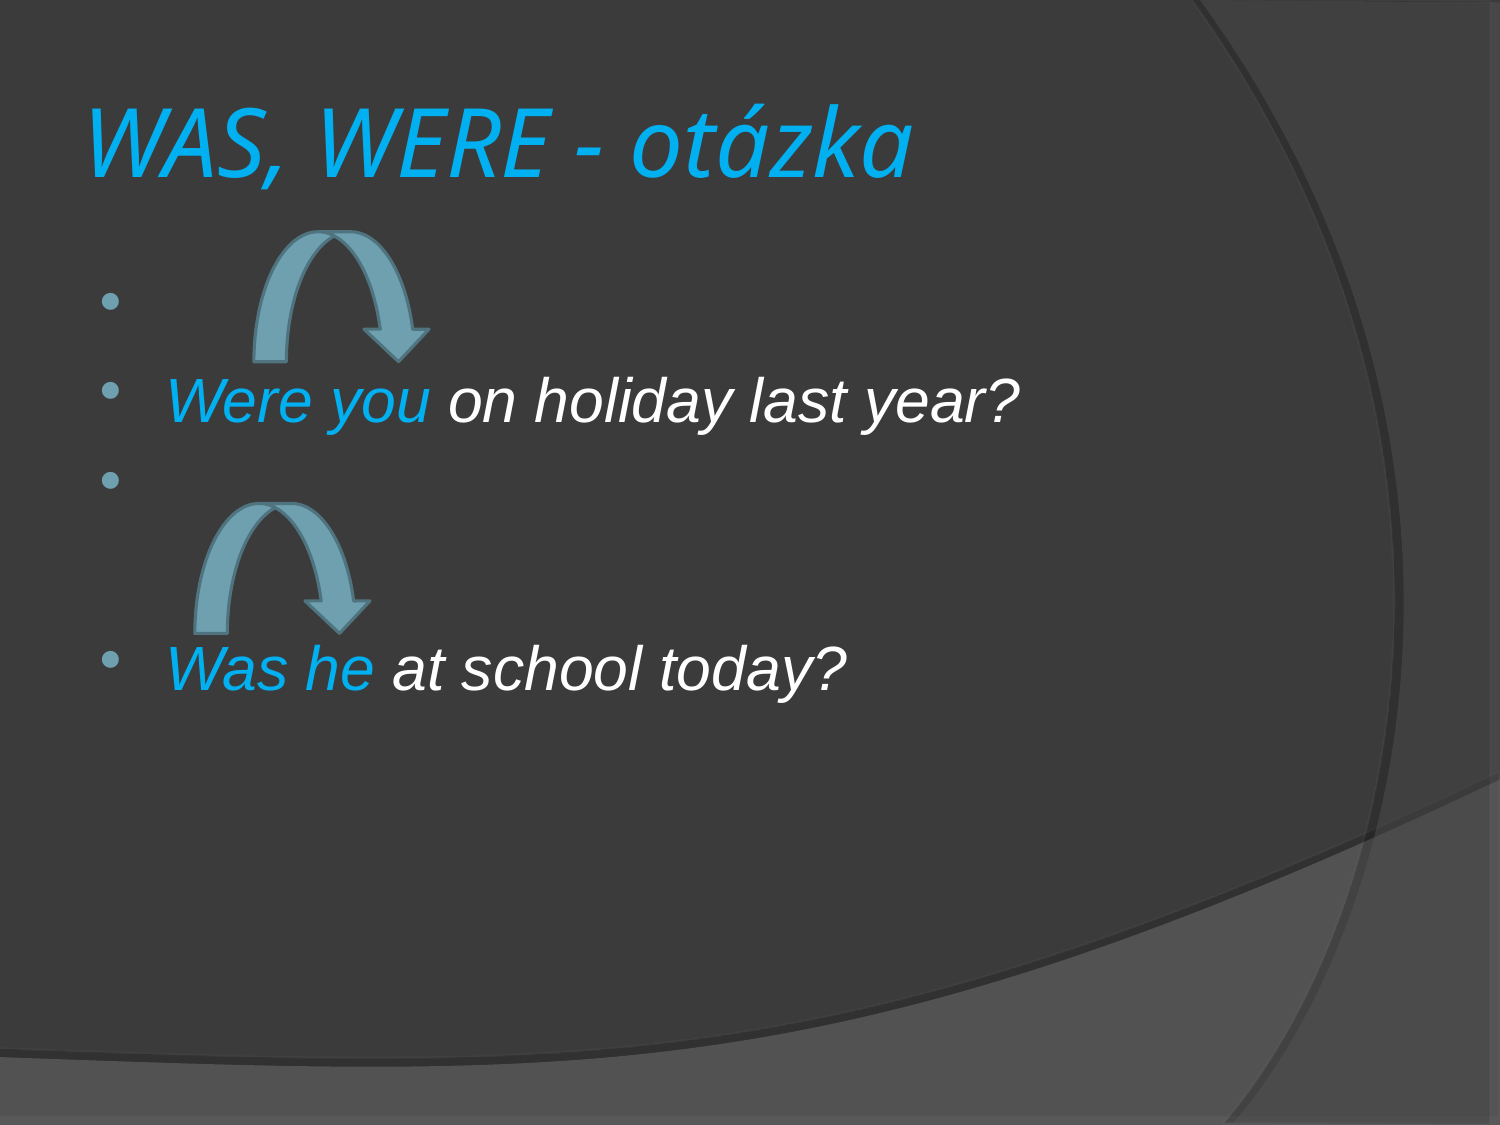

# WAS, WERE - otázka
Were you on holiday last year?
Was he at school today?